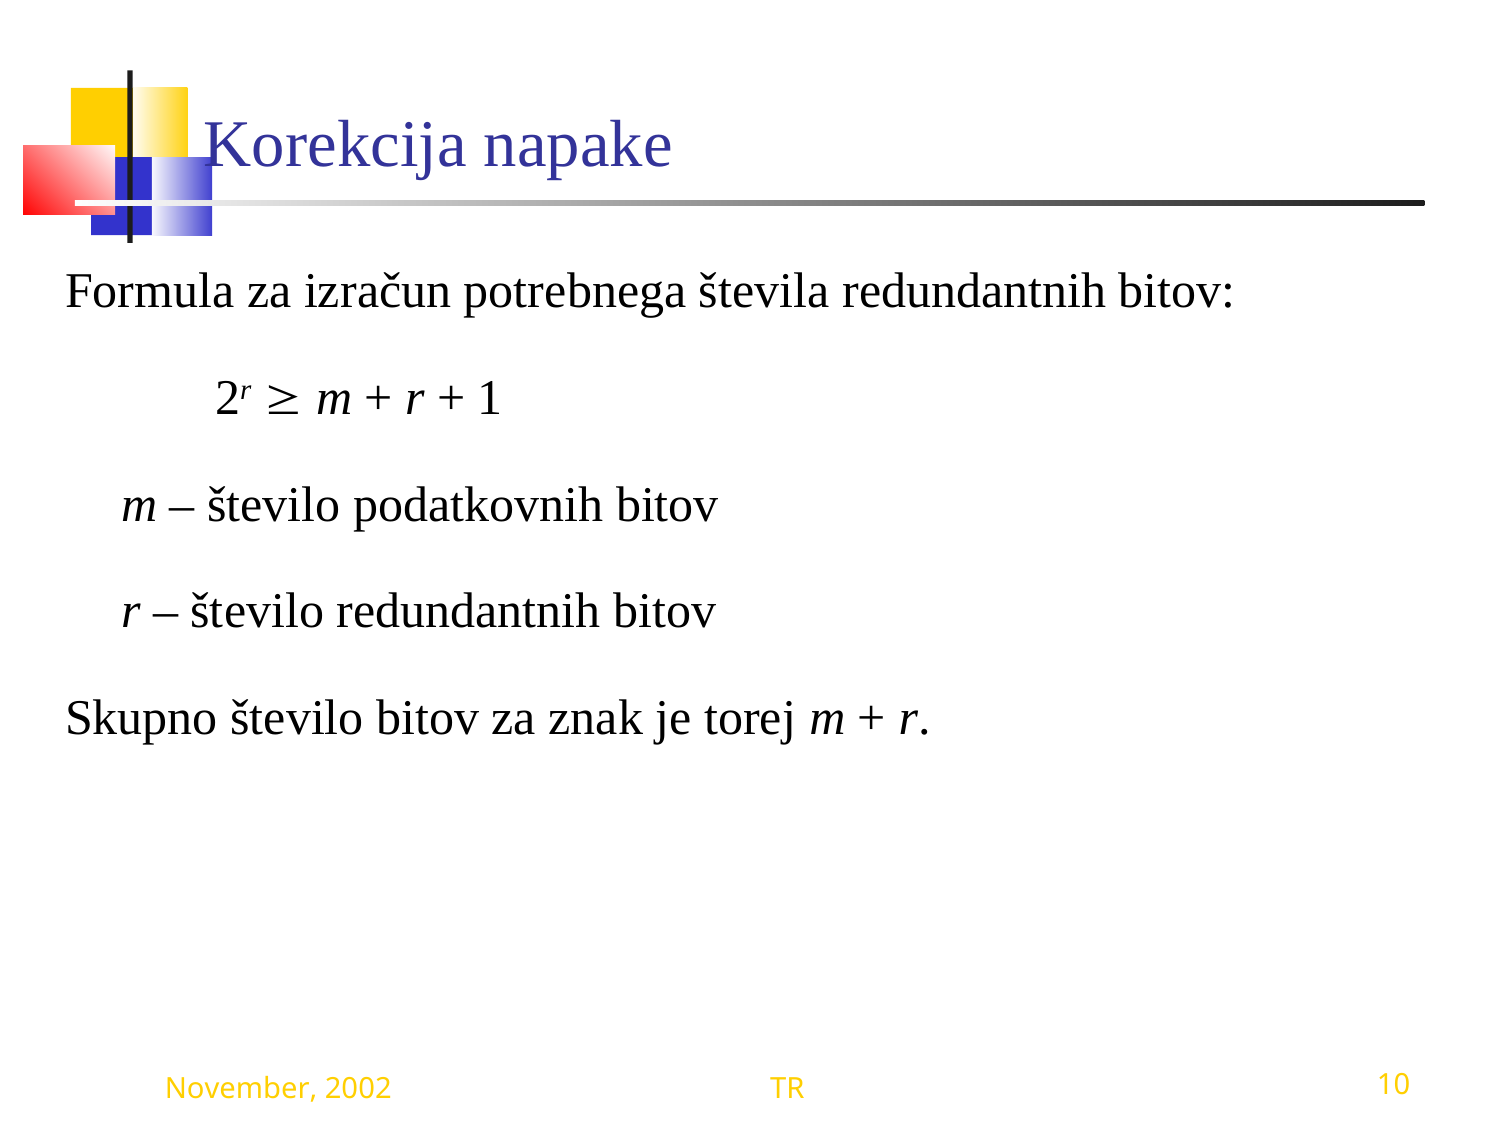

# Korekcija napake
Formula za izračun potrebnega števila redundantnih bitov:
		2r  m + r + 1
	m – število podatkovnih bitov
	r – število redundantnih bitov
Skupno število bitov za znak je torej m + r.
November, 2002
TR